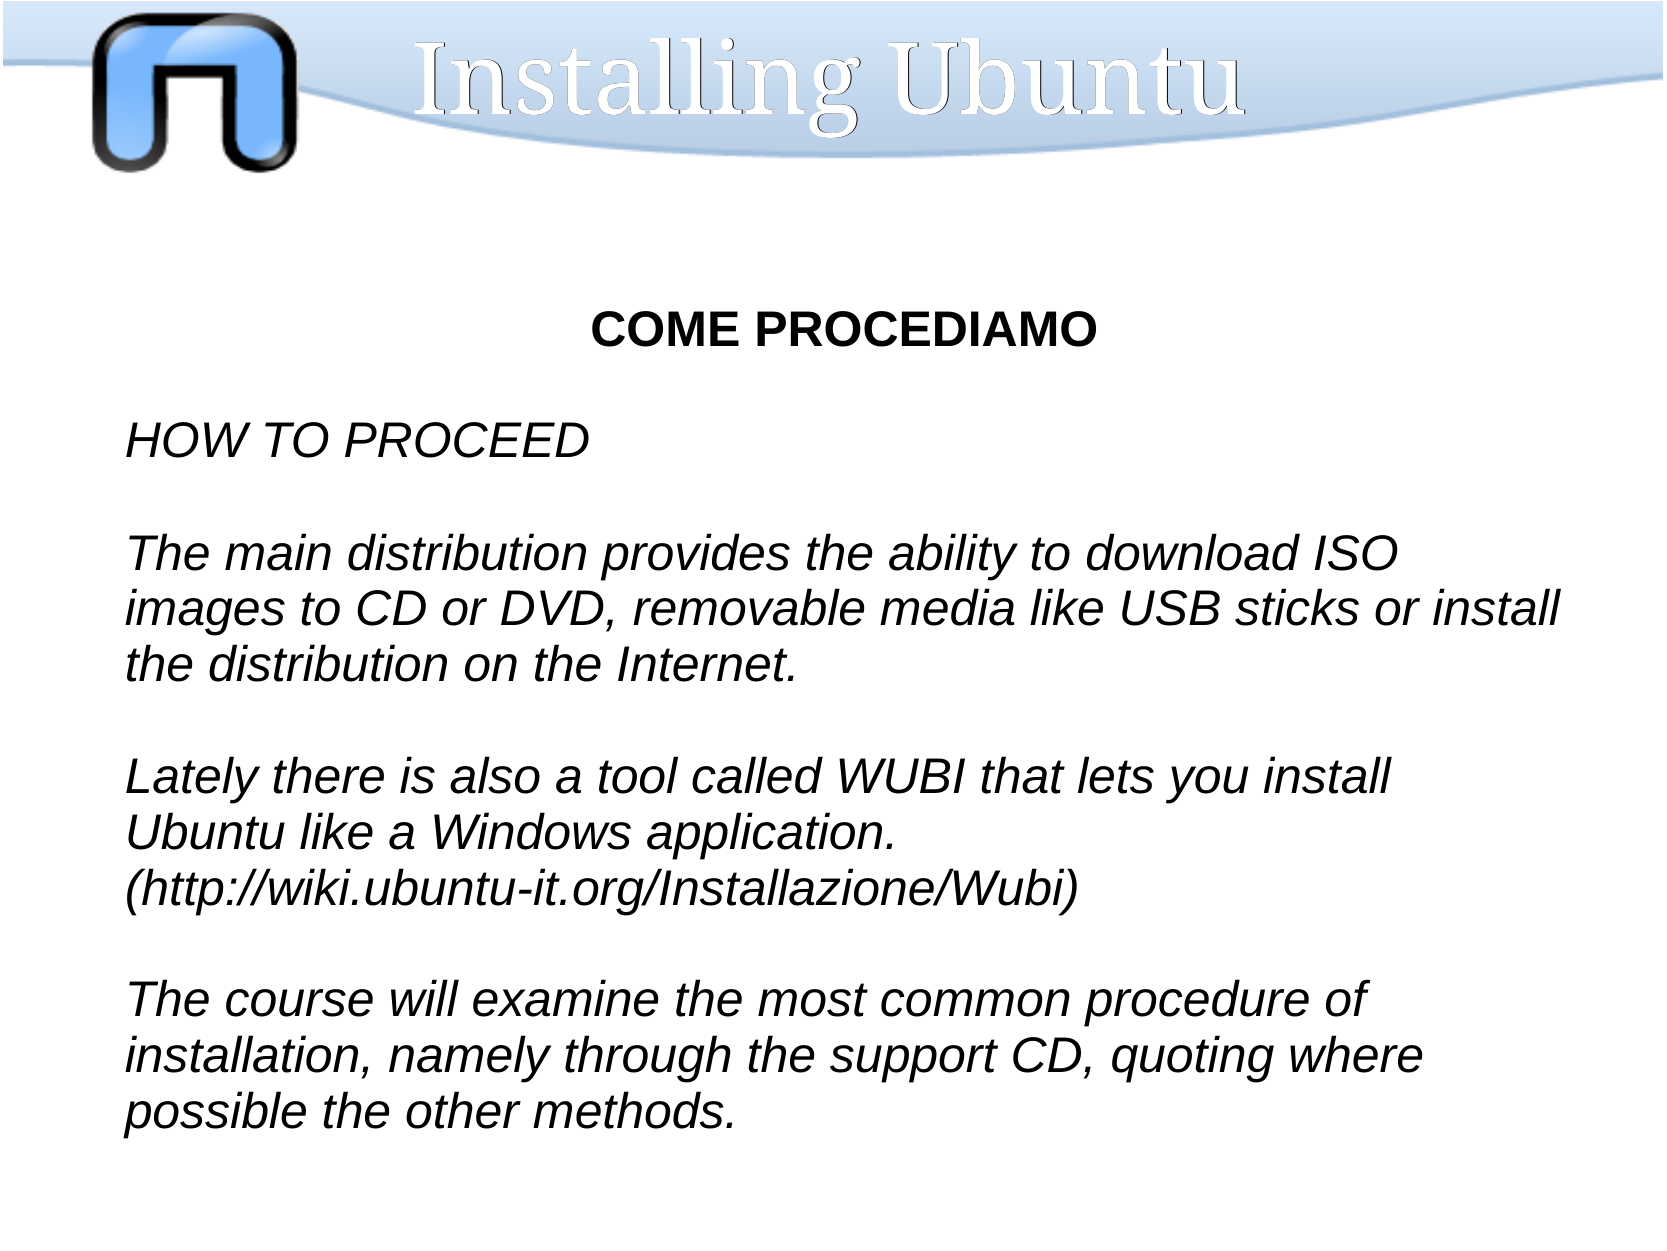

Installing Ubuntu
# COME PROCEDIAMO
HOW TO PROCEED
The main distribution provides the ability to download ISO images to CD or DVD, removable media like USB sticks or install the distribution on the Internet.
Lately there is also a tool called WUBI that lets you install Ubuntu like a Windows application. (http://wiki.ubuntu-it.org/Installazione/Wubi)
The course will examine the most common procedure of installation, namely through the support CD, quoting where possible the other methods.